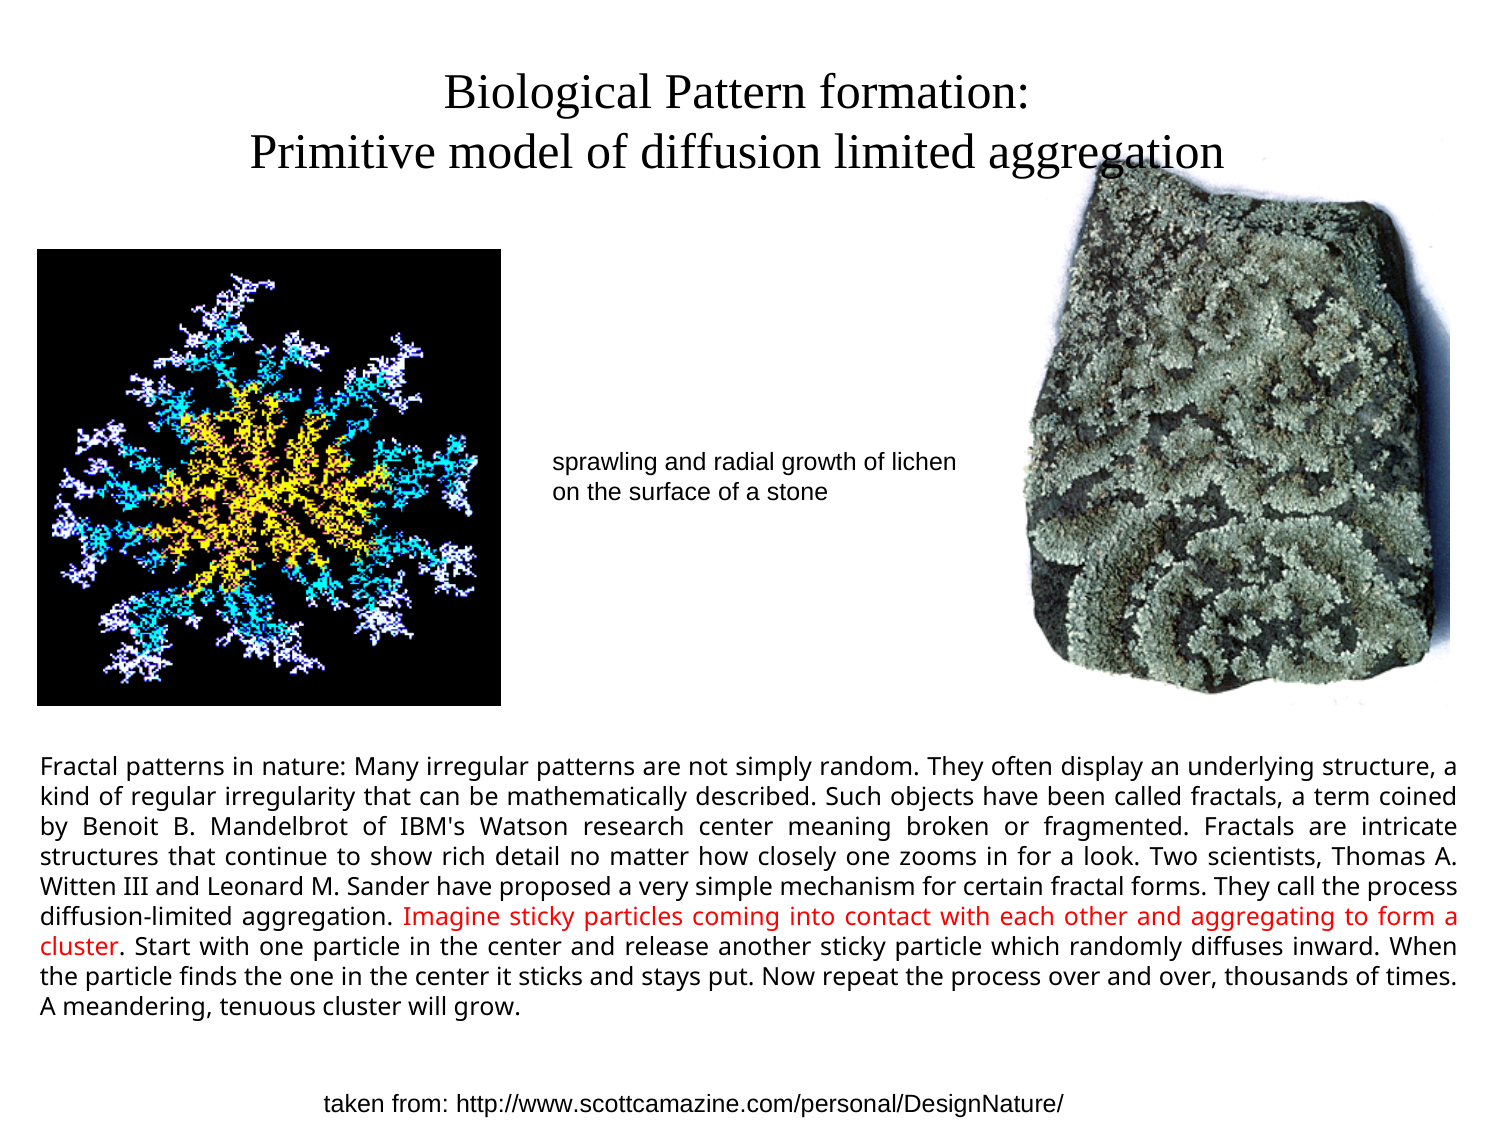

# Biological Pattern formation: Primitive model of diffusion limited aggregation
sprawling and radial growth of lichen on the surface of a stone
Fractal patterns in nature: Many irregular patterns are not simply random. They often display an underlying structure, a kind of regular irregularity that can be mathematically described. Such objects have been called fractals, a term coined by Benoit B. Mandelbrot of IBM's Watson research center meaning broken or fragmented. Fractals are intricate structures that continue to show rich detail no matter how closely one zooms in for a look. Two scientists, Thomas A. Witten III and Leonard M. Sander have proposed a very simple mechanism for certain fractal forms. They call the process diffusion-limited aggregation. Imagine sticky particles coming into contact with each other and aggregating to form a cluster. Start with one particle in the center and release another sticky particle which randomly diffuses inward. When the particle finds the one in the center it sticks and stays put. Now repeat the process over and over, thousands of times. A meandering, tenuous cluster will grow.
taken from: http://www.scottcamazine.com/personal/DesignNature/